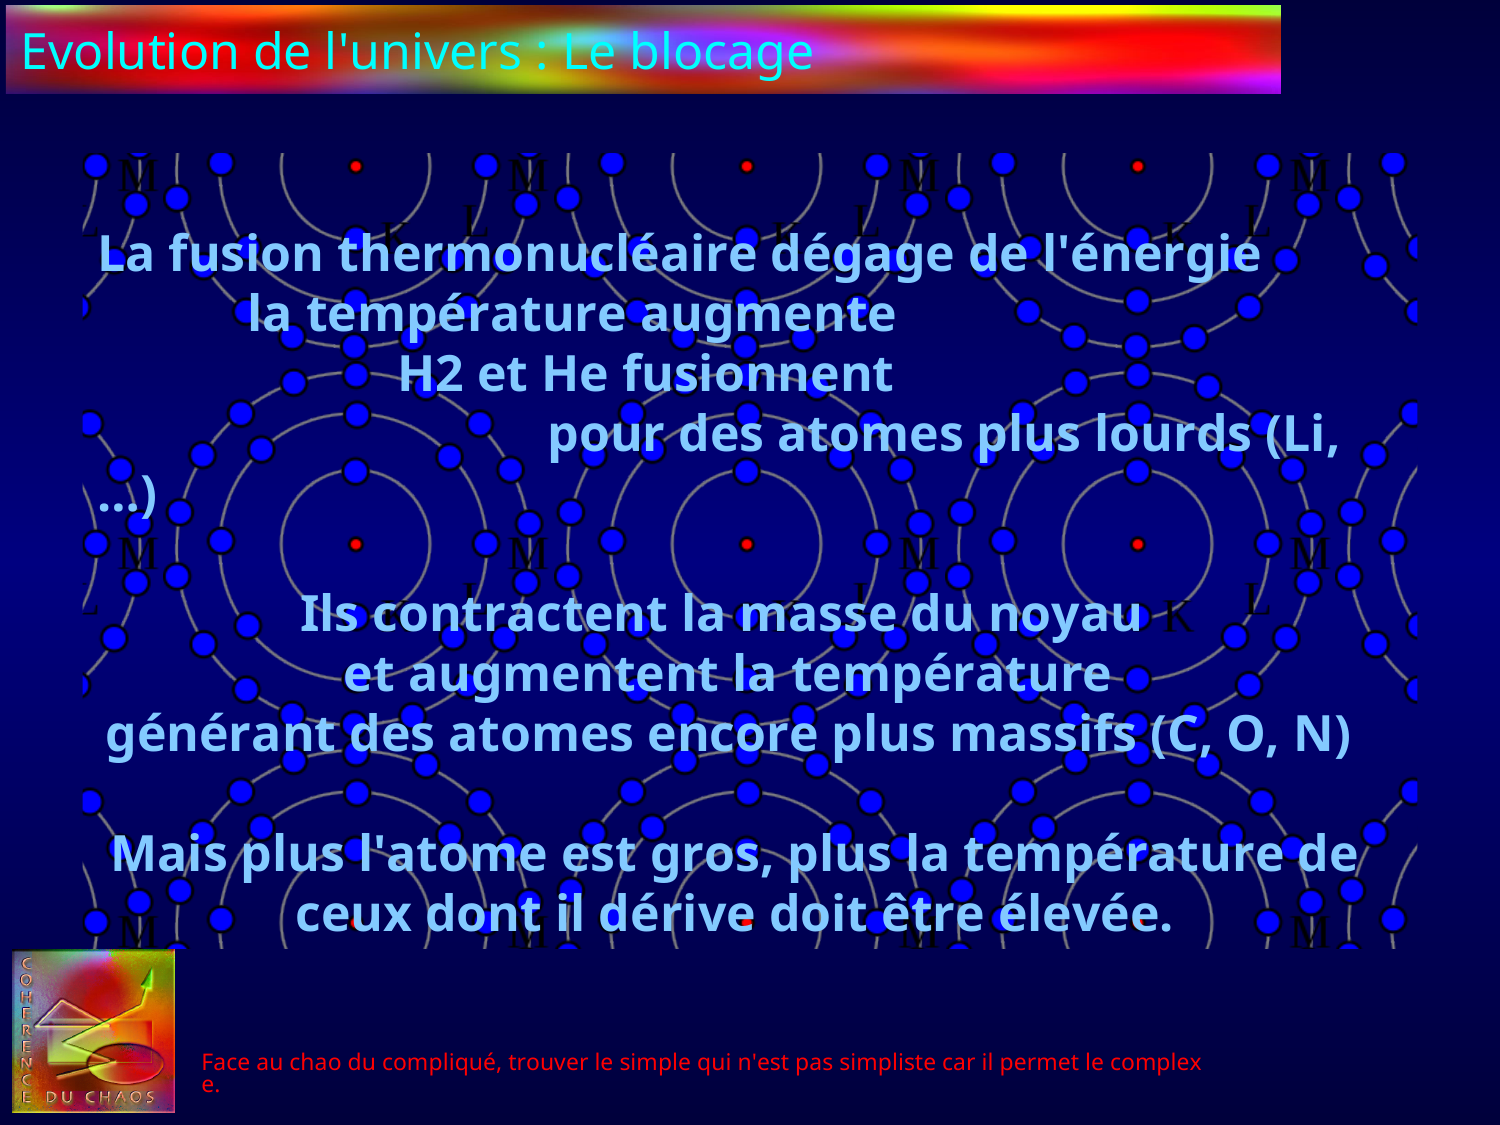

#
Evolution de l'univers : Le blocage
La fusion thermonucléaire dégage de l'énergie
	la température augmente
		H2 et He fusionnent
			pour des atomes plus lourds (Li, …)
Ils contractent la masse du noyau
et augmentent la température
générant des atomes encore plus massifs (C, O, N)
 Mais plus l'atome est gros, plus la température de
 ceux dont il dérive doit être élevée.
Face au chao du compliqué, trouver le simple qui n'est pas simpliste car il permet le complexe.